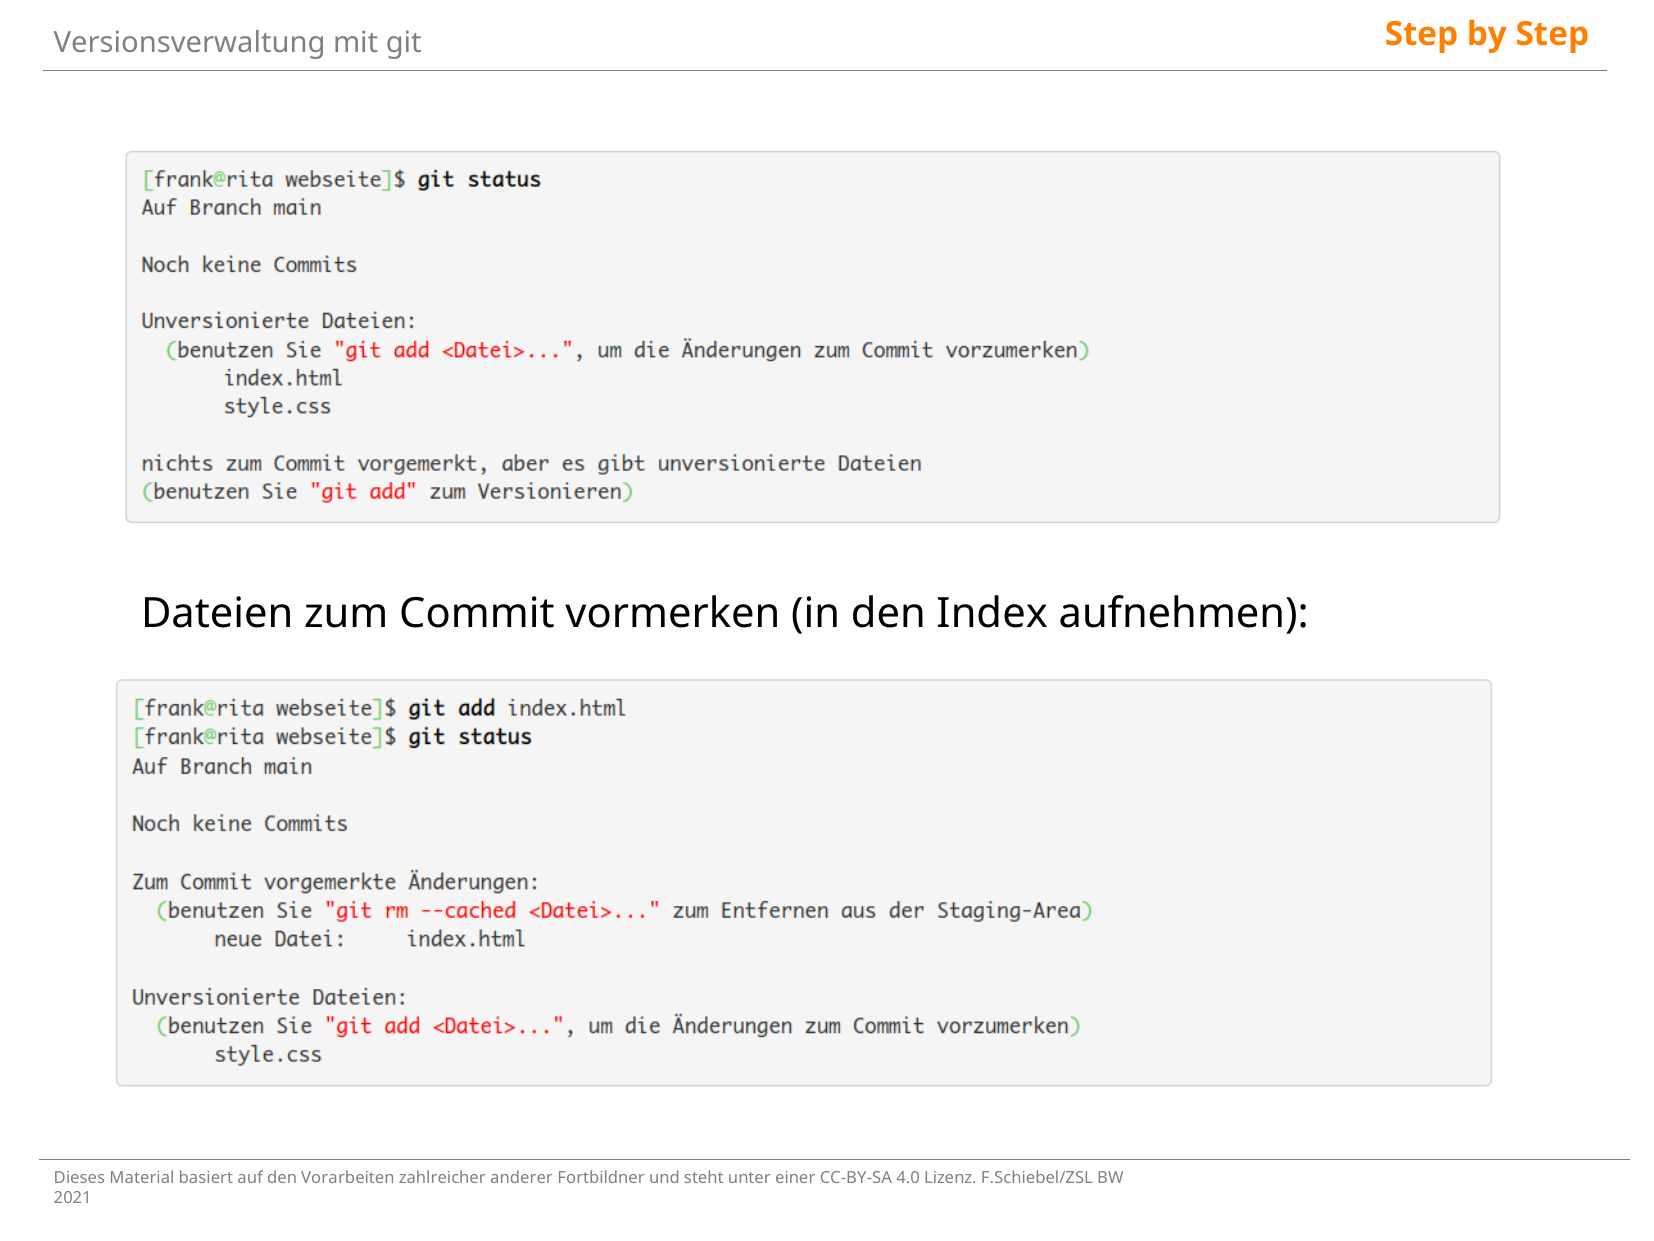

Step by Step
Versionsverwaltung mit git
Dateien zum Commit vormerken (in den Index aufnehmen):